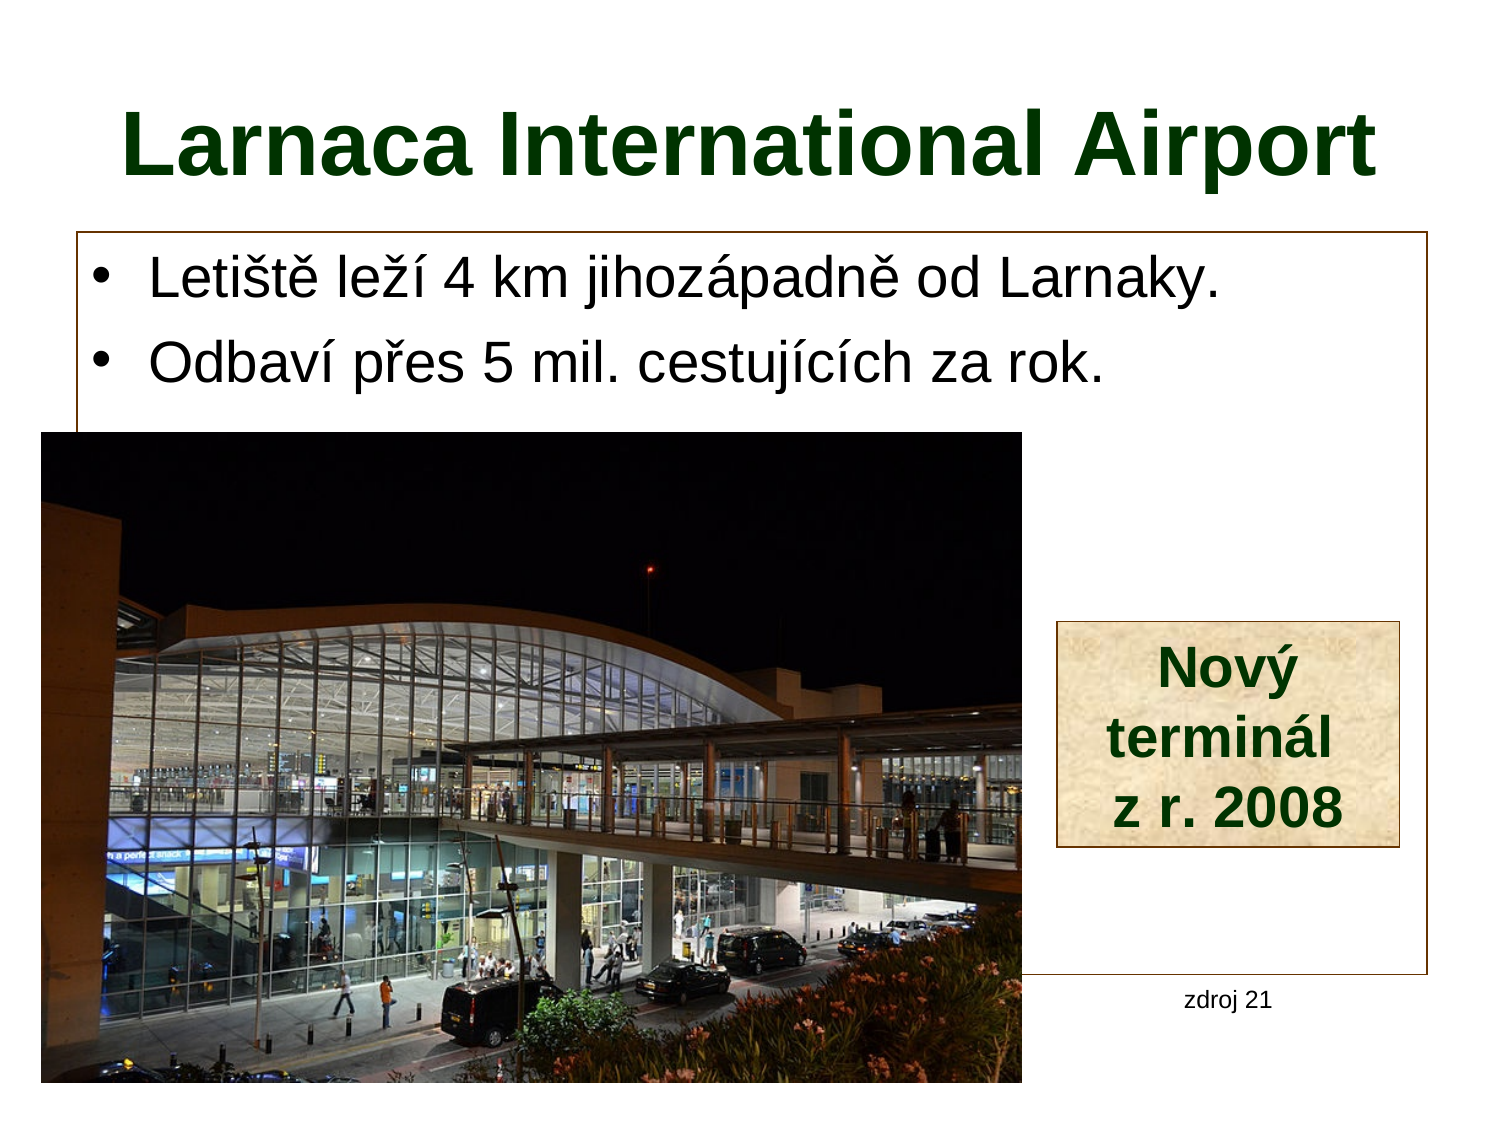

# Larnaca International Airport
Letiště leží 4 km jihozápadně od Larnaky.
Odbaví přes 5 mil. cestujících za rok.
Nový terminál
z r. 2008
zdroj 21